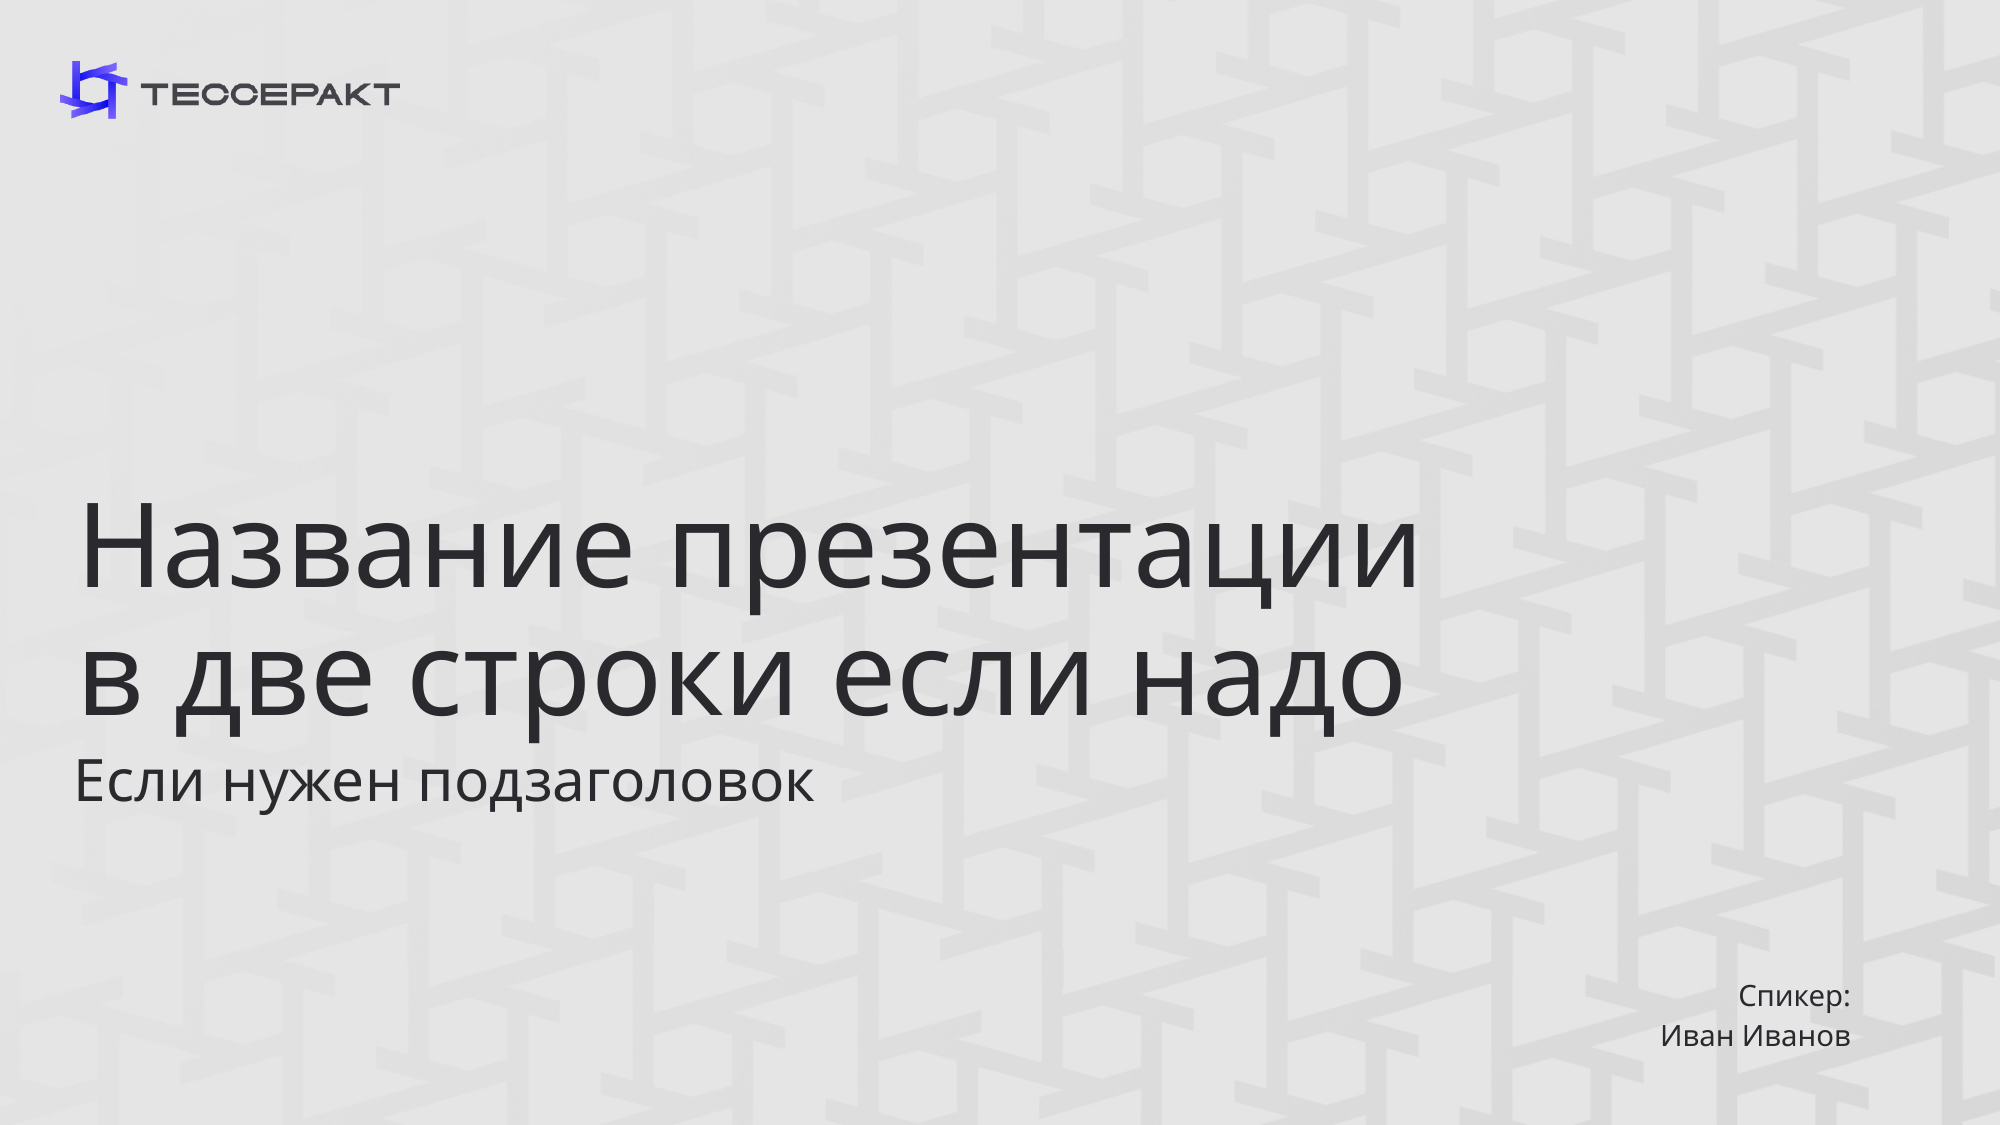

# Название презентации в две строки если надо
Если нужен подзаголовок
Спикер:
Иван Иванов